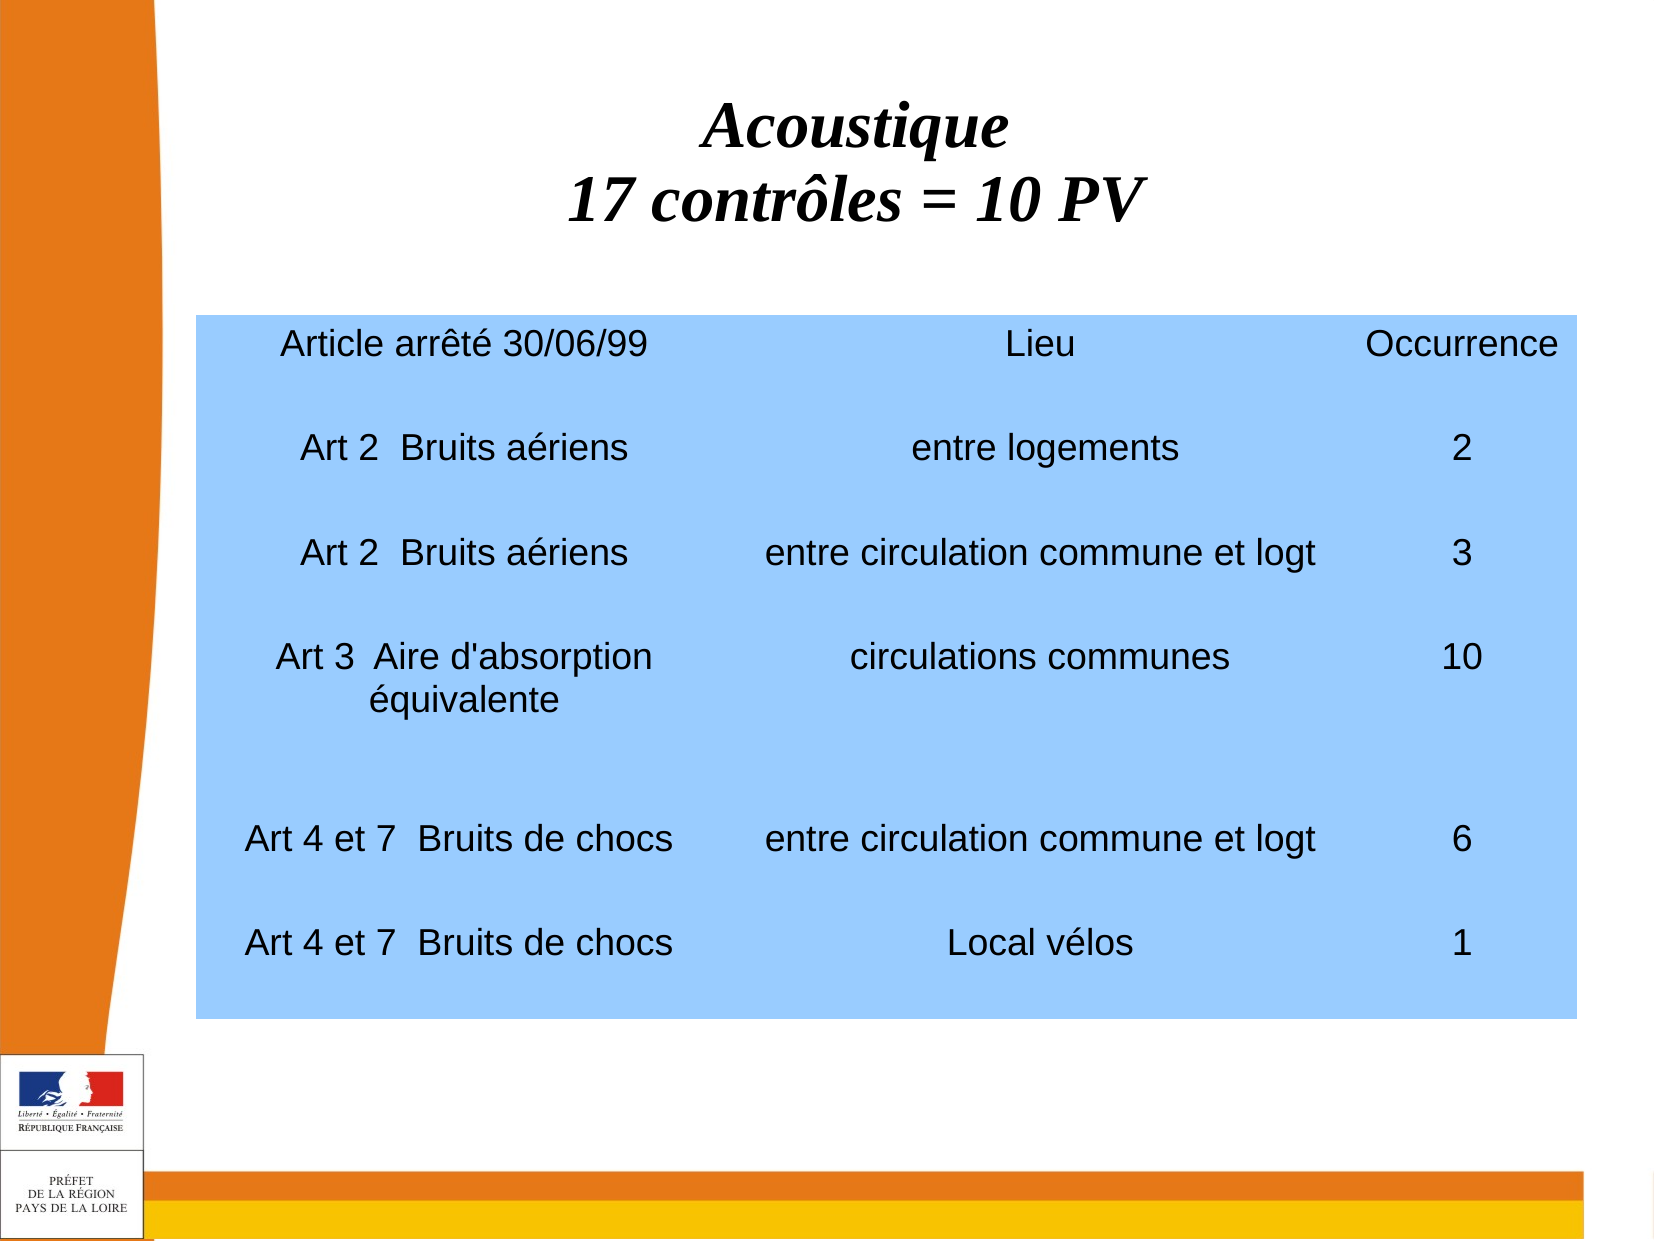

# Acoustique 17 contrôles = 10 PV
| Article arrêté 30/06/99 | Lieu | Occurrence |
| --- | --- | --- |
| Art 2 Bruits aériens | entre logements | 2 |
| Art 2 Bruits aériens | entre circulation commune et logt | 3 |
| Art 3 Aire d'absorption équivalente | circulations communes | 10 |
| Art 4 et 7 Bruits de chocs | entre circulation commune et logt | 6 |
| Art 4 et 7 Bruits de chocs | Local vélos | 1 |